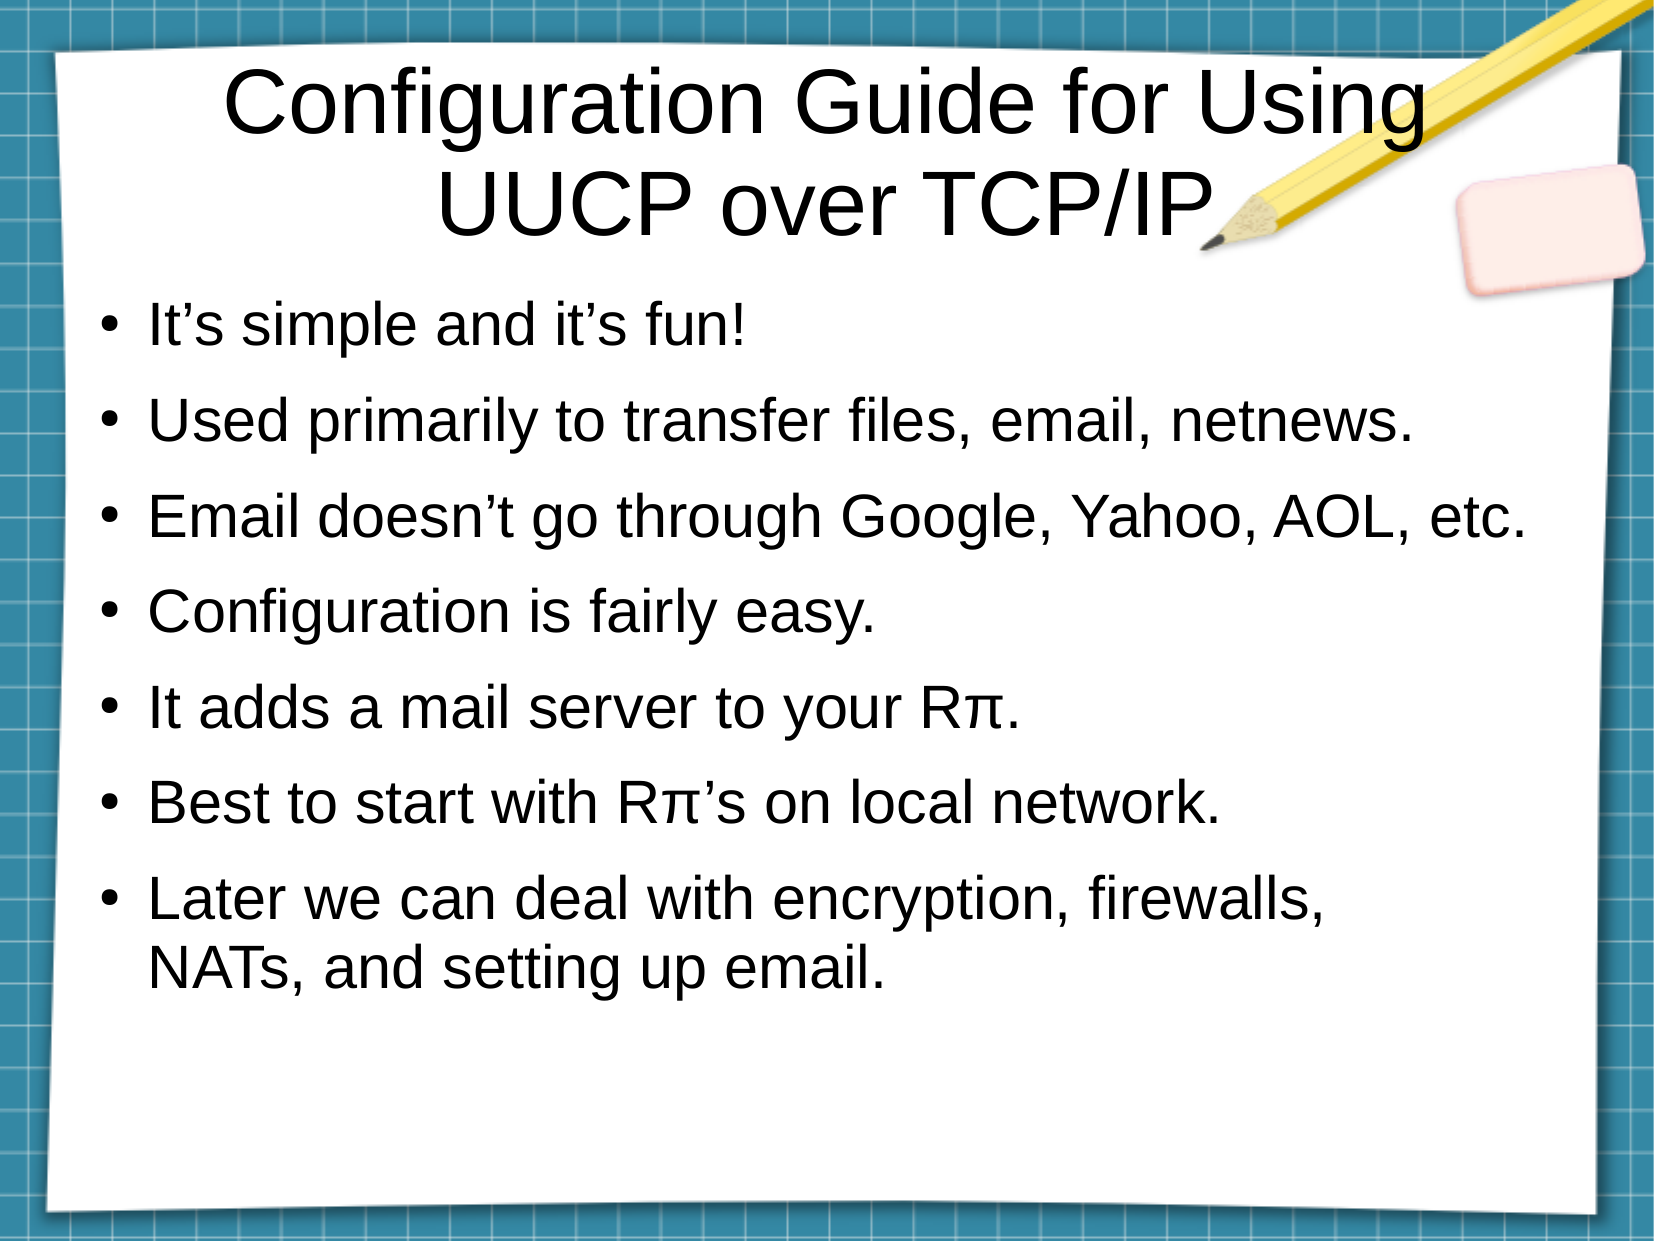

# Configuration Guide for Using UUCP over TCP/IP
It’s simple and it’s fun!
Used primarily to transfer files, email, netnews.
Email doesn’t go through Google, Yahoo, AOL, etc.
Configuration is fairly easy.
It adds a mail server to your Rπ.
Best to start with Rπ’s on local network.
Later we can deal with encryption, firewalls,
NATs, and setting up email.